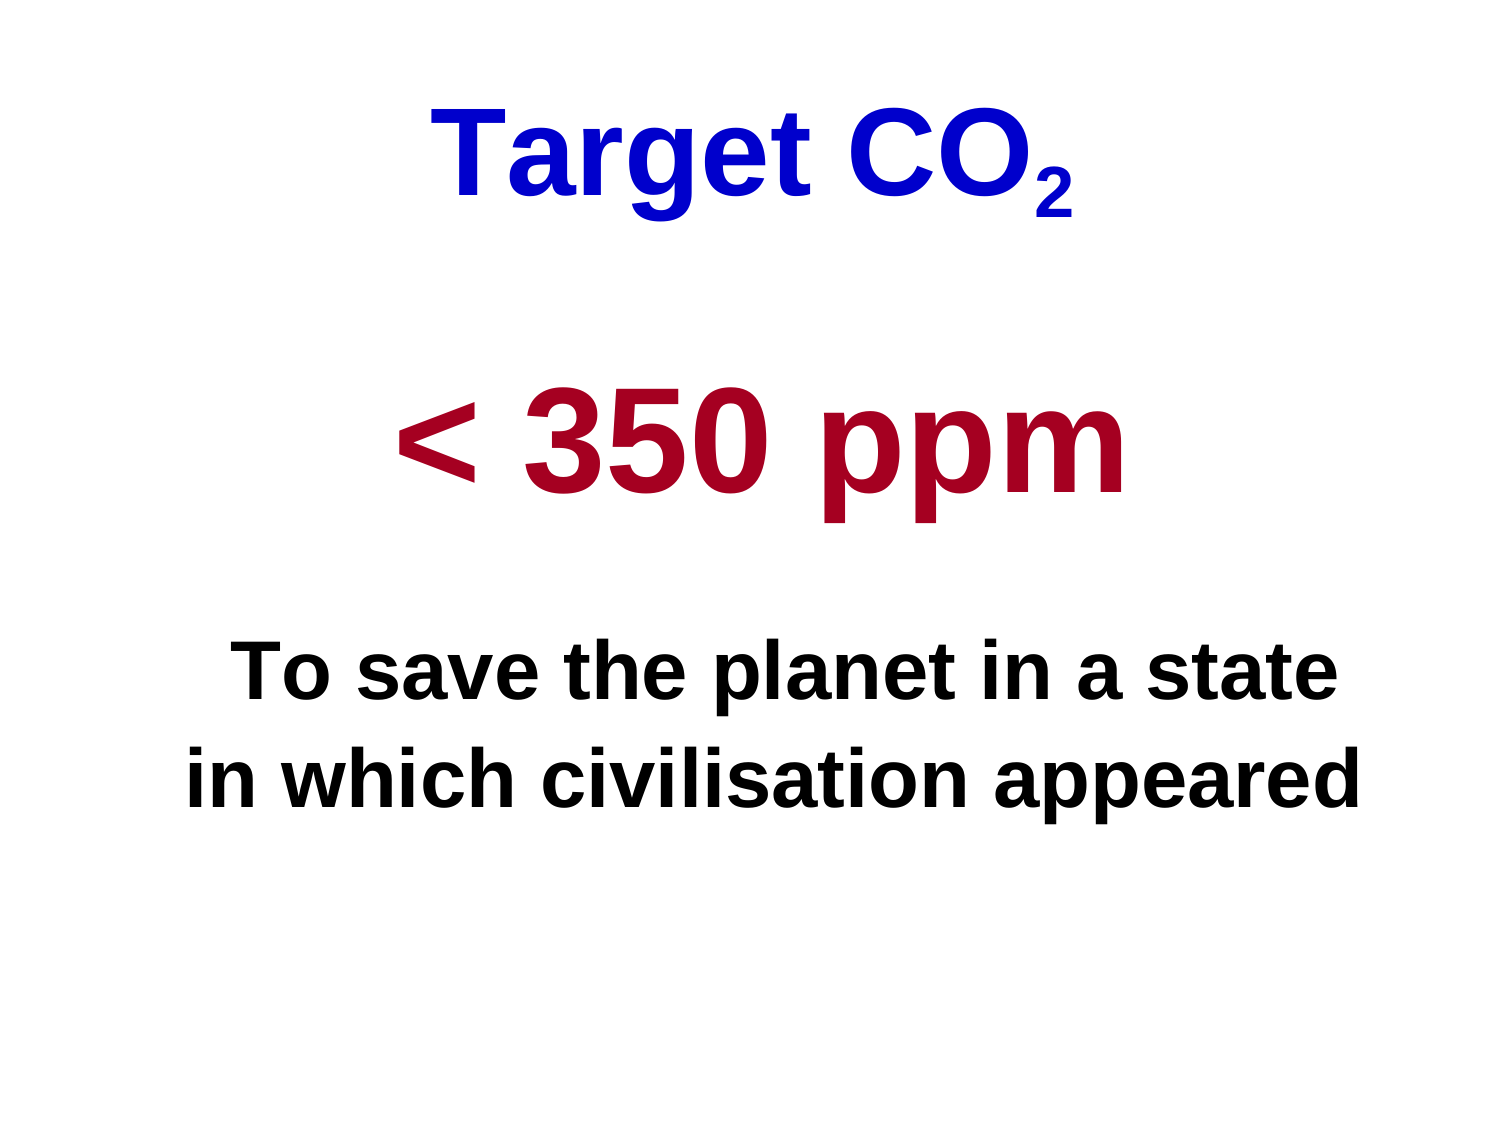

# Target CO2
< 350 ppm
 To save the planet in a state
 in which civilisation appeared